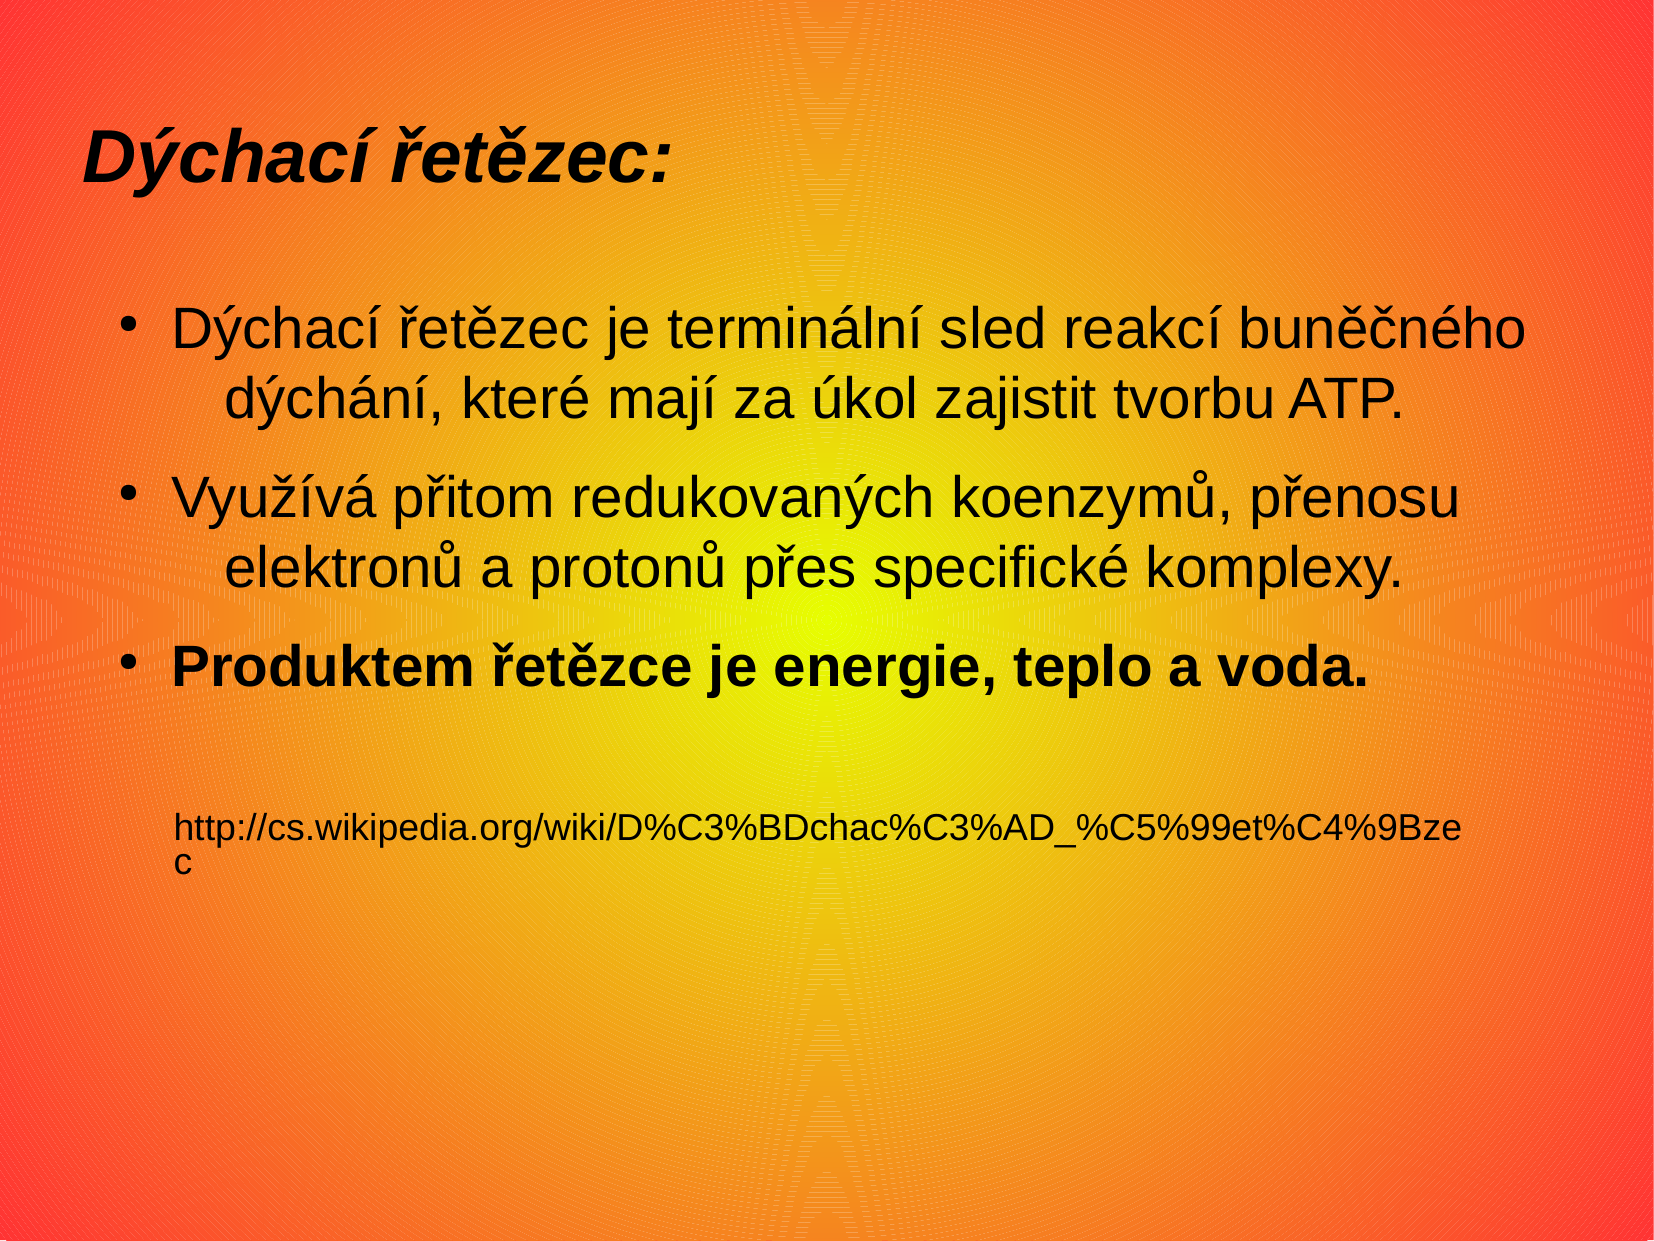

# Dýchací řetězec:
Dýchací řetězec je terminální sled reakcí buněčného dýchání, které mají za úkol zajistit tvorbu ATP.
Využívá přitom redukovaných koenzymů, přenosu elektronů a protonů přes specifické komplexy.
Produktem řetězce je energie, teplo a voda.
http://cs.wikipedia.org/wiki/D%C3%BDchac%C3%AD_%C5%99et%C4%9Bzec